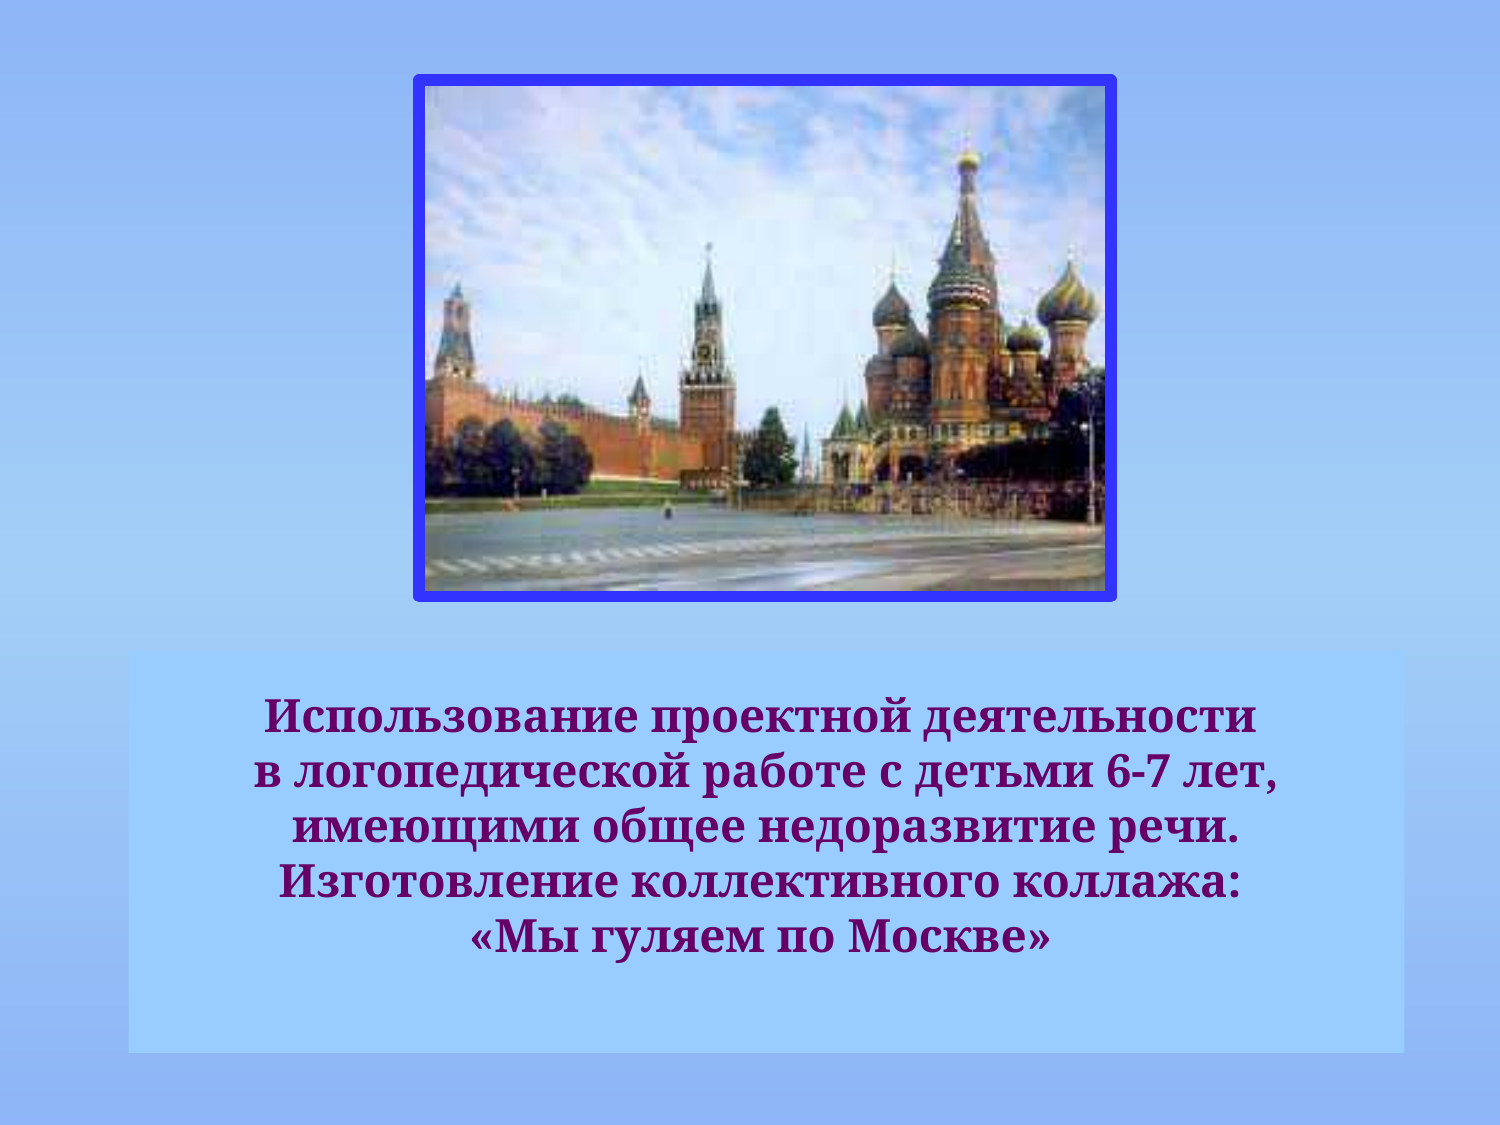

# Использование проектной деятельности в логопедической работе с детьми 6-7 лет, имеющими общее недоразвитие речи. Изготовление коллективного коллажа: «Мы гуляем по Москве»